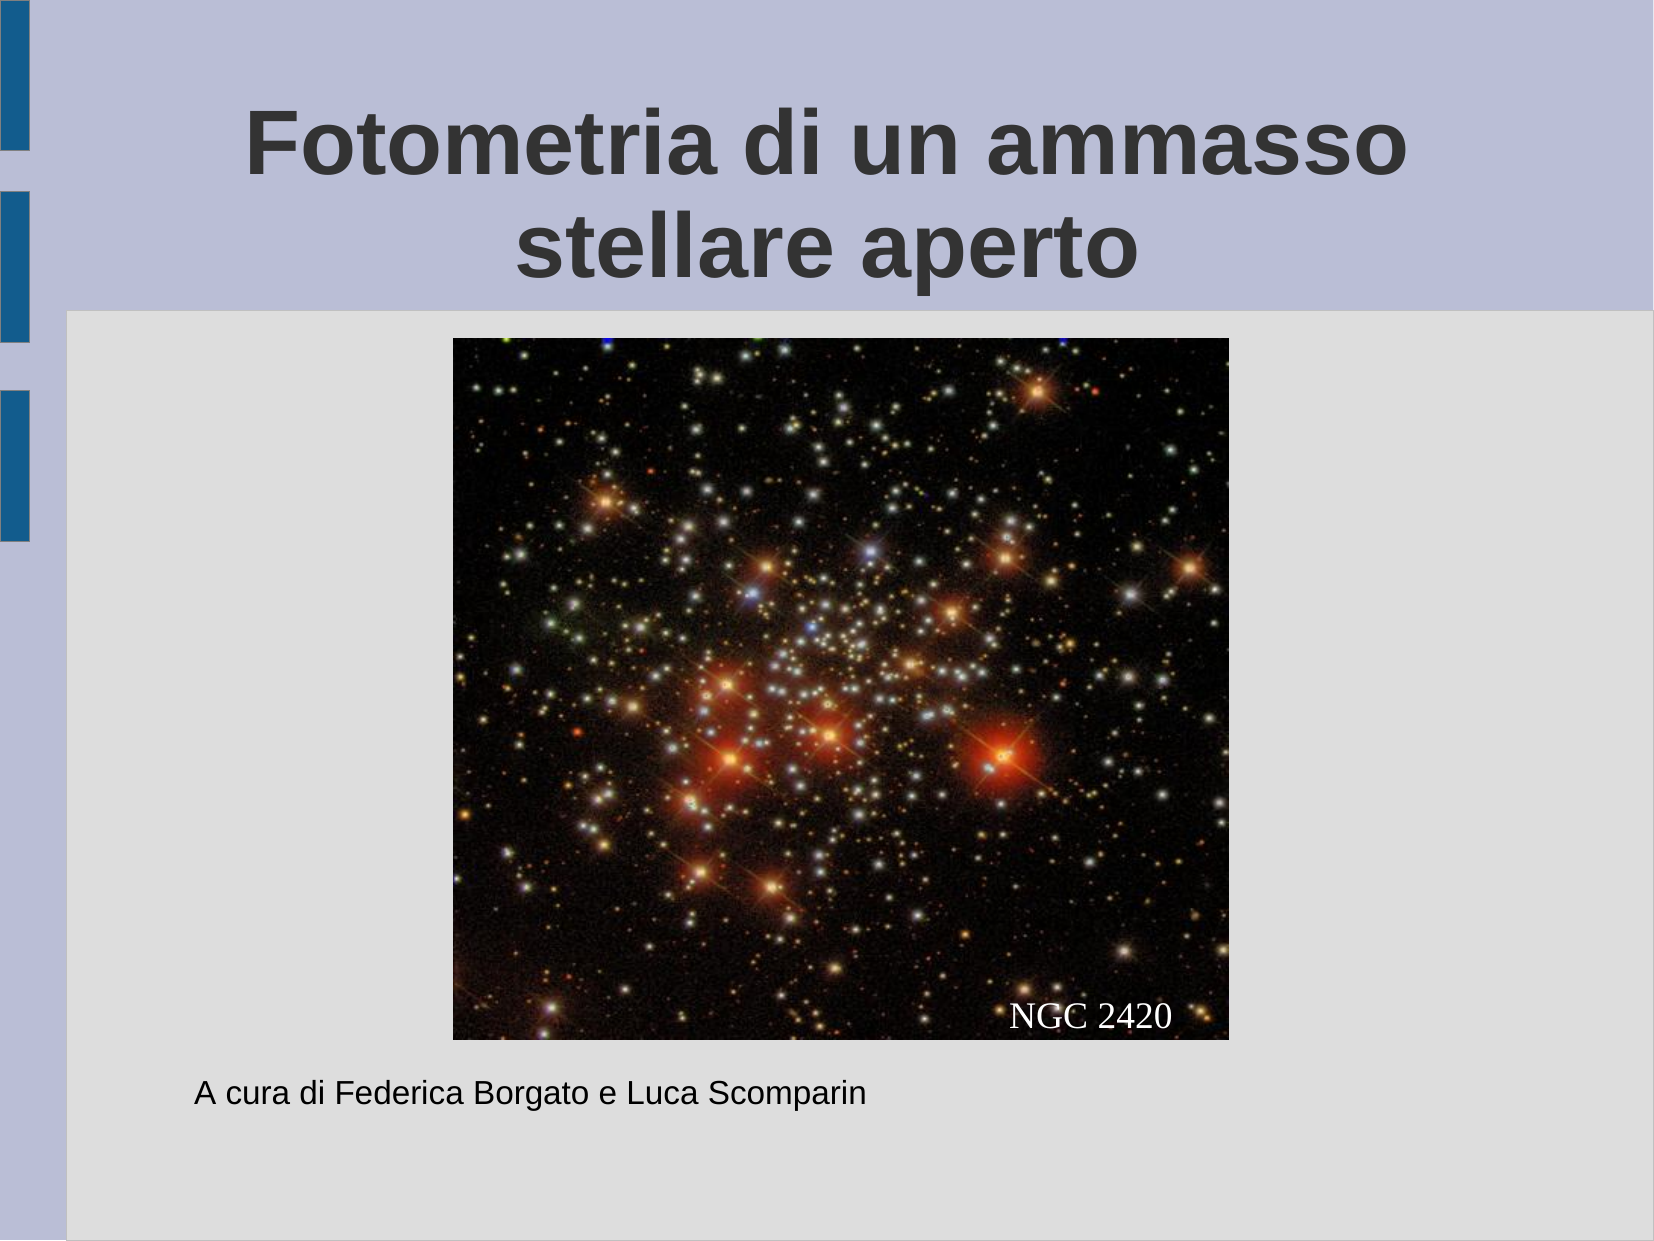

# Fotometria di un ammasso stellare aperto
A cura di Federica Borgato e Luca Scomparin
 NGC 2420